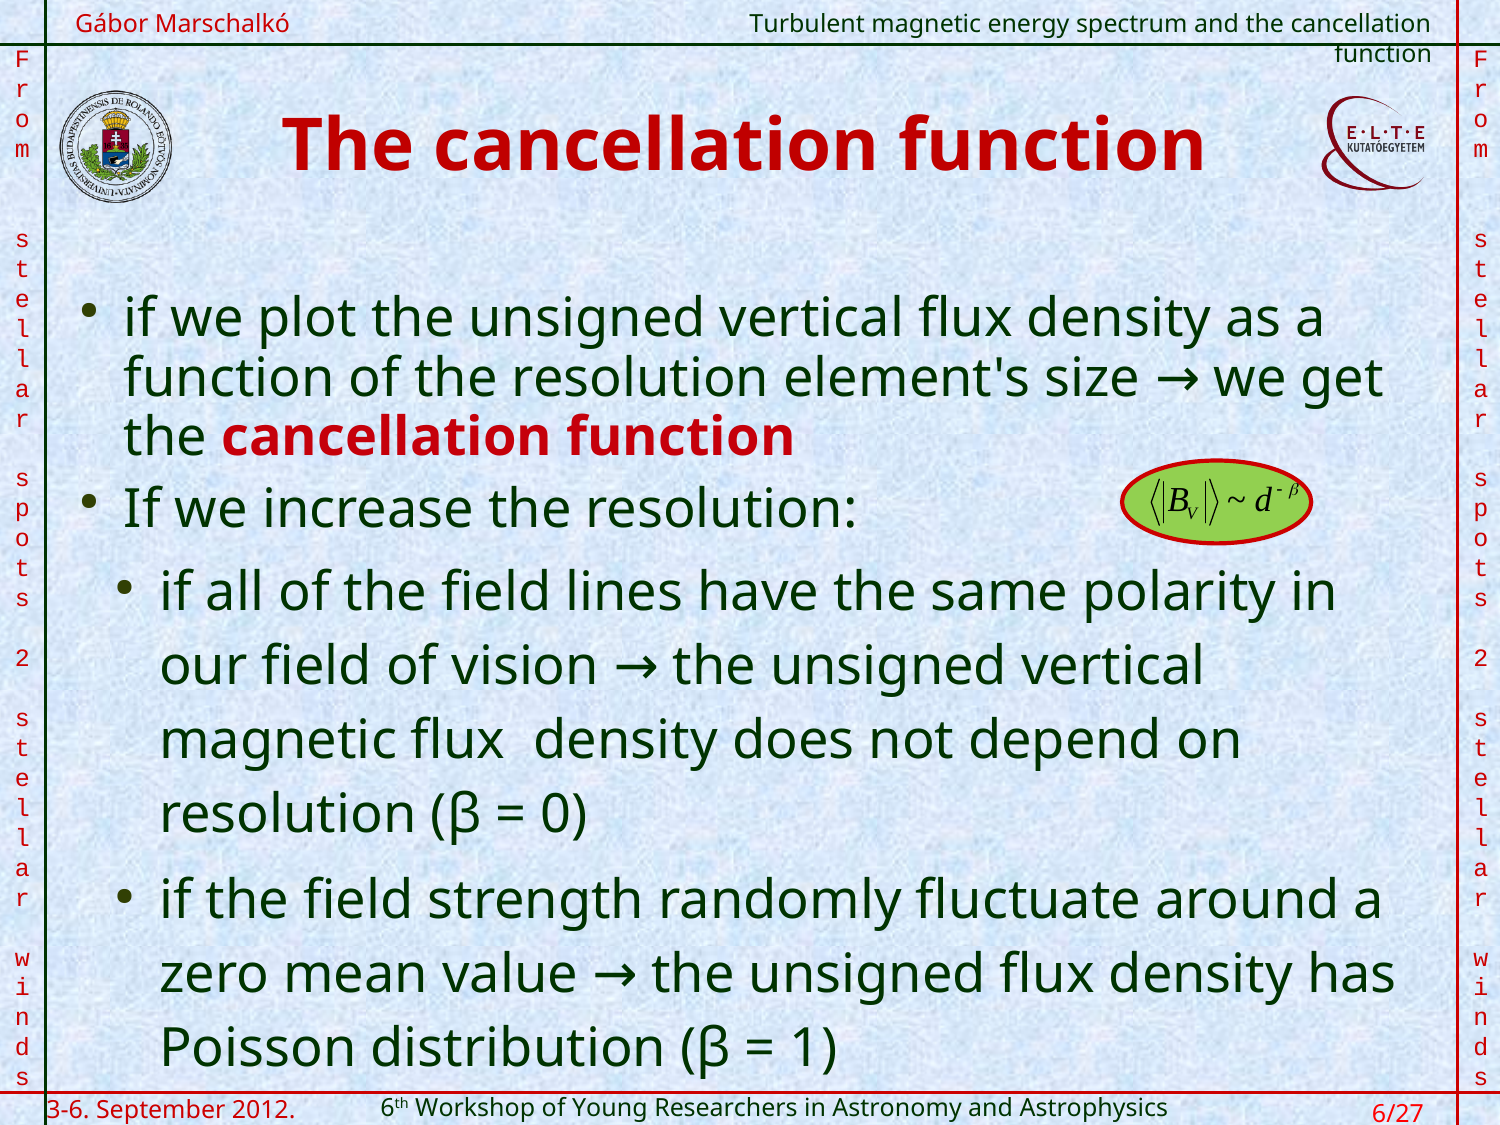

The cancellation function
# if we plot the unsigned vertical flux density as a function of the resolution element's size → we get the cancellation function
If we increase the resolution:
if all of the field lines have the same polarity in our field of vision → the unsigned vertical magnetic flux density does not depend on resolution (β = 0)
if the field strength randomly fluctuate around a zero mean value → the unsigned flux density has Poisson distribution (β = 1)